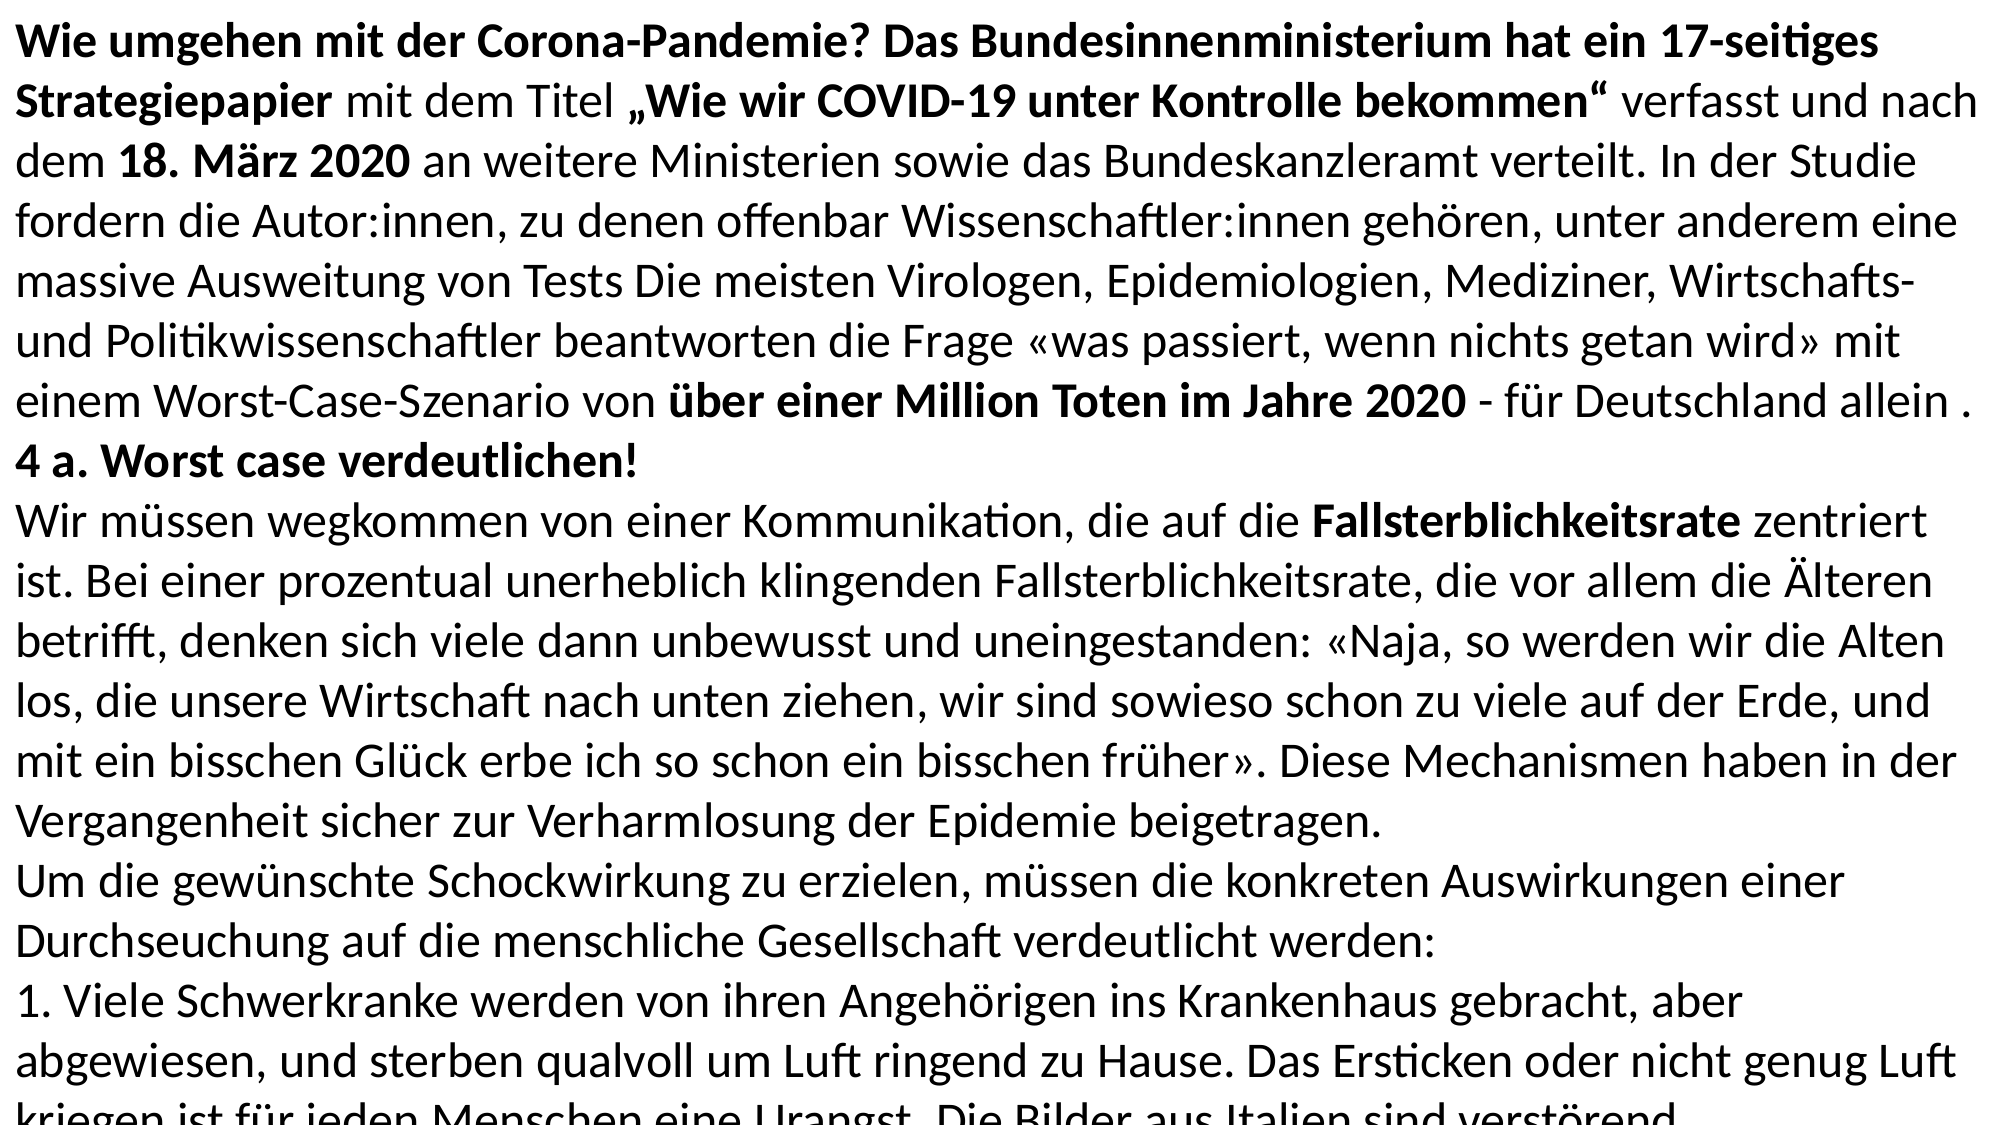

Wie umgehen mit der Corona-Pandemie? Das Bundesinnenministerium hat ein 17-seitiges Strategiepapier mit dem Titel „Wie wir COVID-19 unter Kontrolle bekommen“ verfasst und nach dem 18. März 2020 an weitere Ministerien sowie das Bundeskanzleramt verteilt. In der Studie fordern die Autor:innen, zu denen offenbar Wissenschaftler:innen gehören, unter anderem eine massive Ausweitung von Tests Die meisten Virologen, Epidemiologien, Mediziner, Wirtschafts-und Politikwissenschaftler beantworten die Frage «was passiert, wenn nichts getan wird» mit einem Worst-Case-Szenario von über einer Million Toten im Jahre 2020 - für Deutschland allein .
4 a. Worst case verdeutlichen!
Wir müssen wegkommen von einer Kommunikation, die auf die Fallsterblichkeitsrate zentriert ist. Bei einer prozentual unerheblich klingenden Fallsterblichkeitsrate, die vor allem die Älteren betrifft, denken sich viele dann unbewusst und uneingestanden: «Naja, so werden wir die Alten los, die unsere Wirtschaft nach unten ziehen, wir sind sowieso schon zu viele auf der Erde, und mit ein bisschen Glück erbe ich so schon ein bisschen früher». Diese Mechanismen haben in der Vergangenheit sicher zur Verharmlosung der Epidemie beigetragen.
Um die gewünschte Schockwirkung zu erzielen, müssen die konkreten Auswirkungen einer Durchseuchung auf die menschliche Gesellschaft verdeutlicht werden:
 Viele Schwerkranke werden von ihren Angehörigen ins Krankenhaus gebracht, aber abgewiesen, und sterben qualvoll um Luft ringend zu Hause. Das Ersticken oder nicht genug Luft kriegen ist für jeden Menschen eine Urangst. Die Bilder aus Italien sind verstörend.